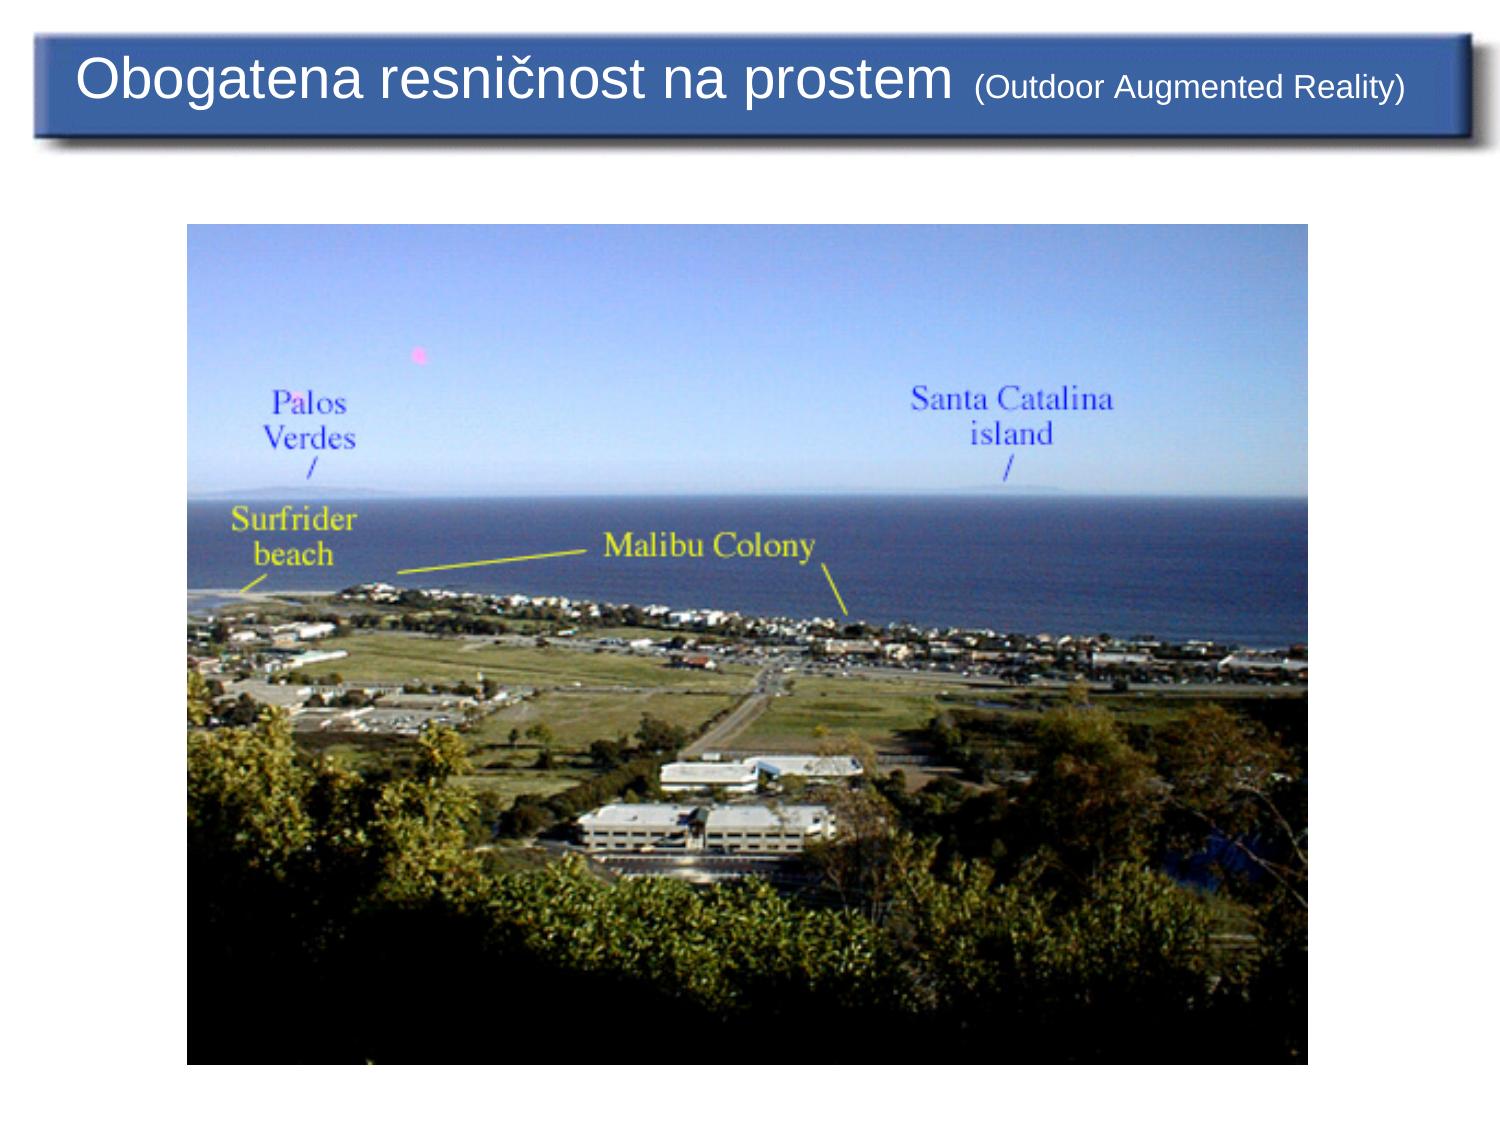

# Obogatena resničnost na prostem (Outdoor Augmented Reality)